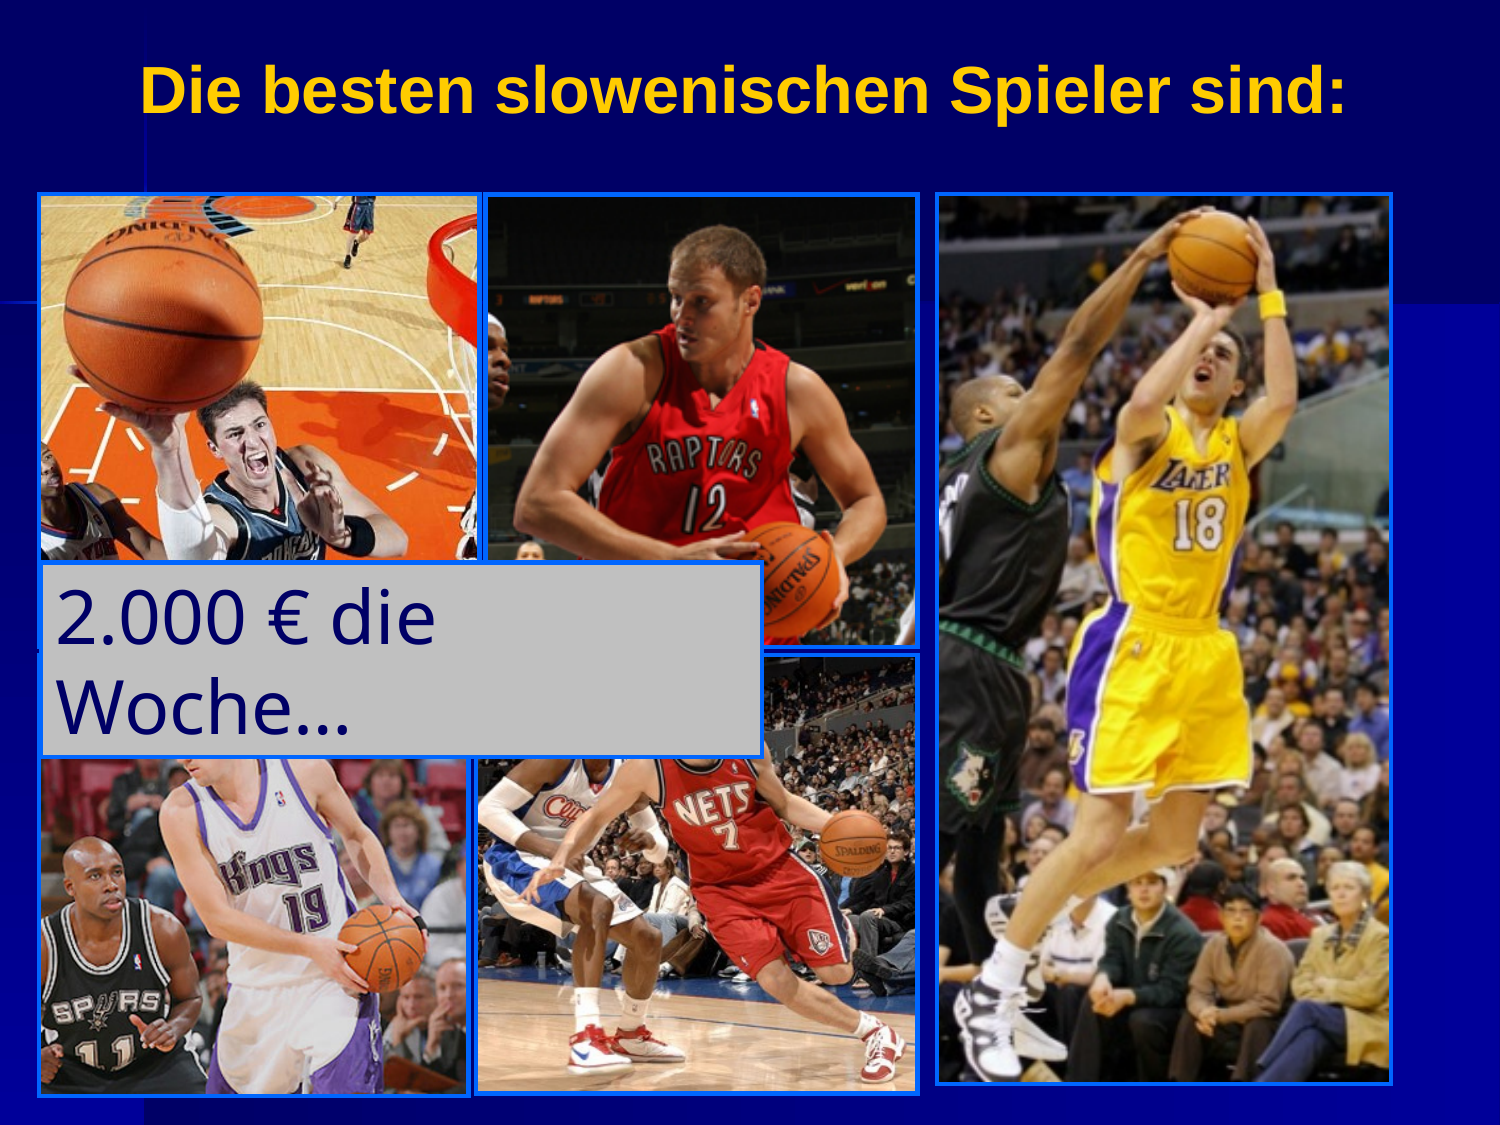

Die besten slowenischen Spieler sind:
2.000 € die Woche…